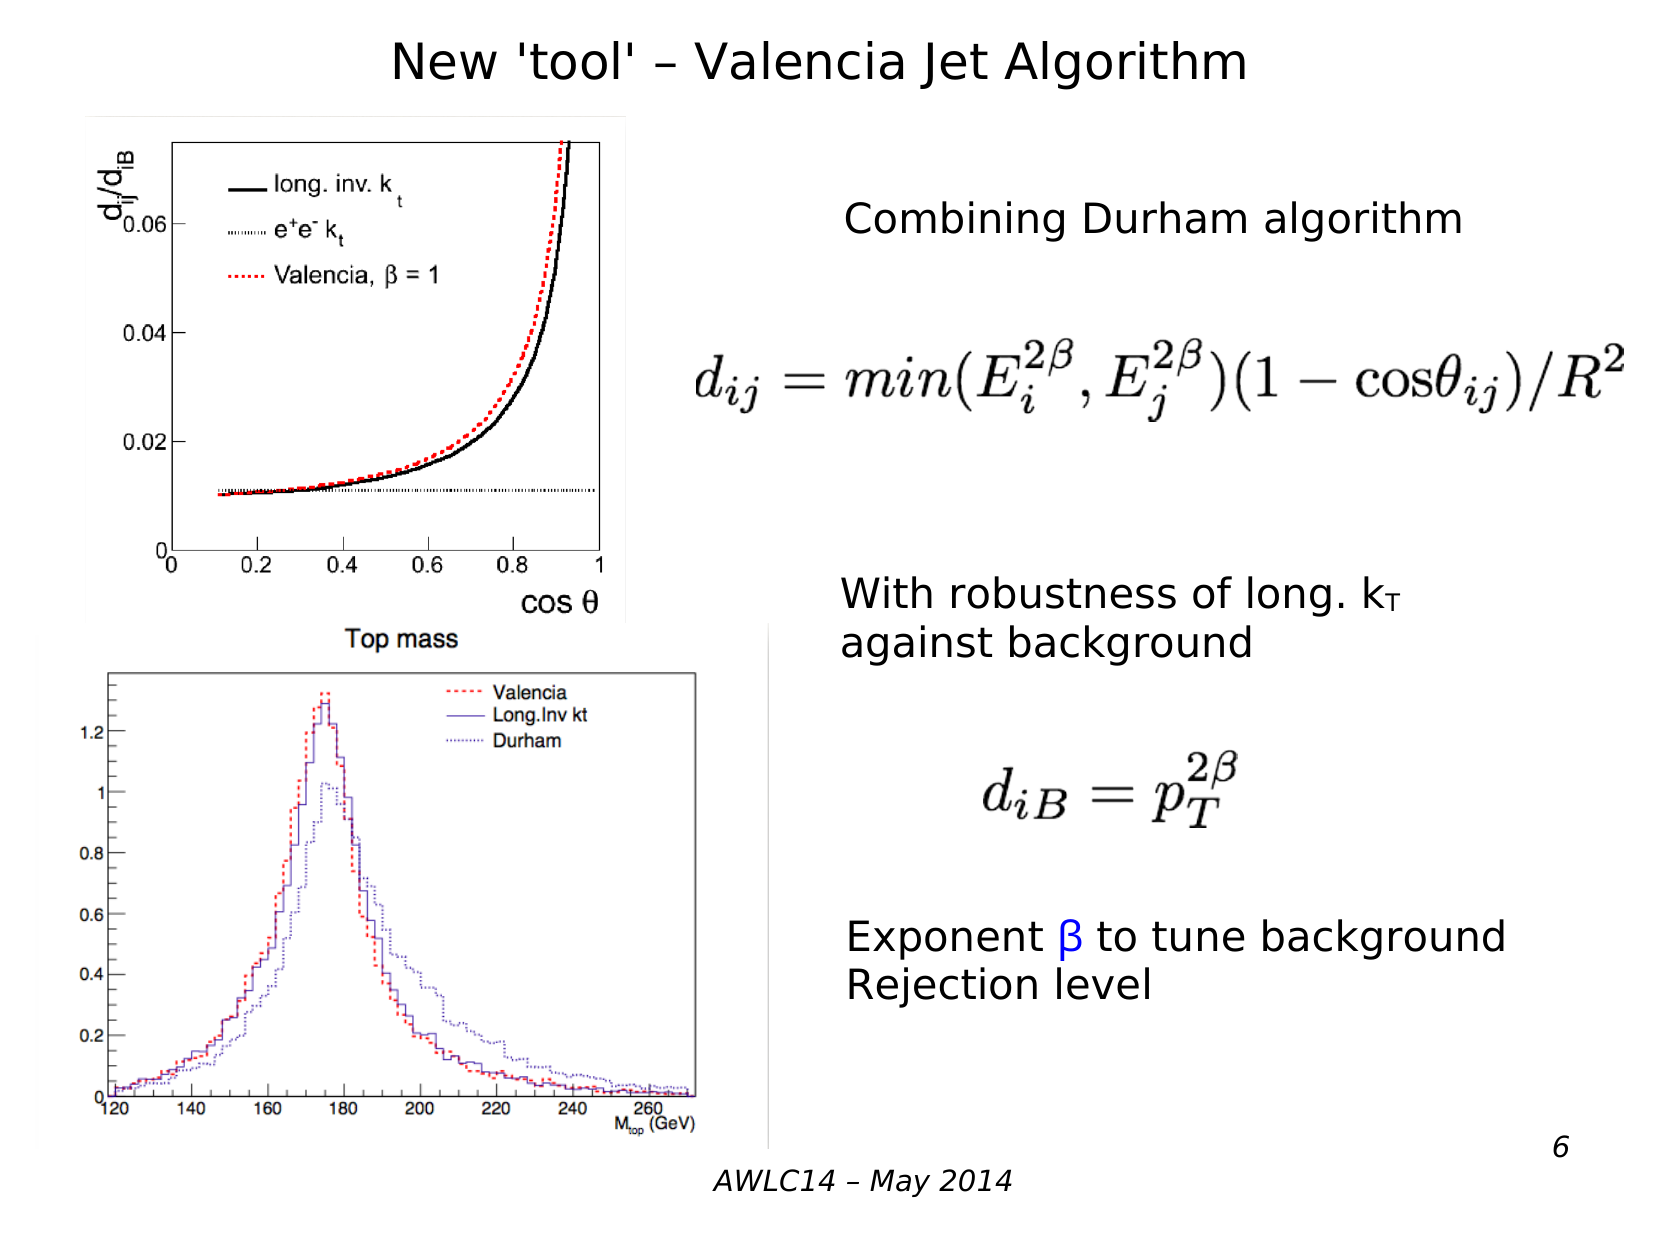

New 'tool' – Valencia Jet Algorithm
Combining Durham algorithm
With robustness of long. kT
against background
Exponent β to tune background
Rejection level
FCPPL Workshop - March 2012
6